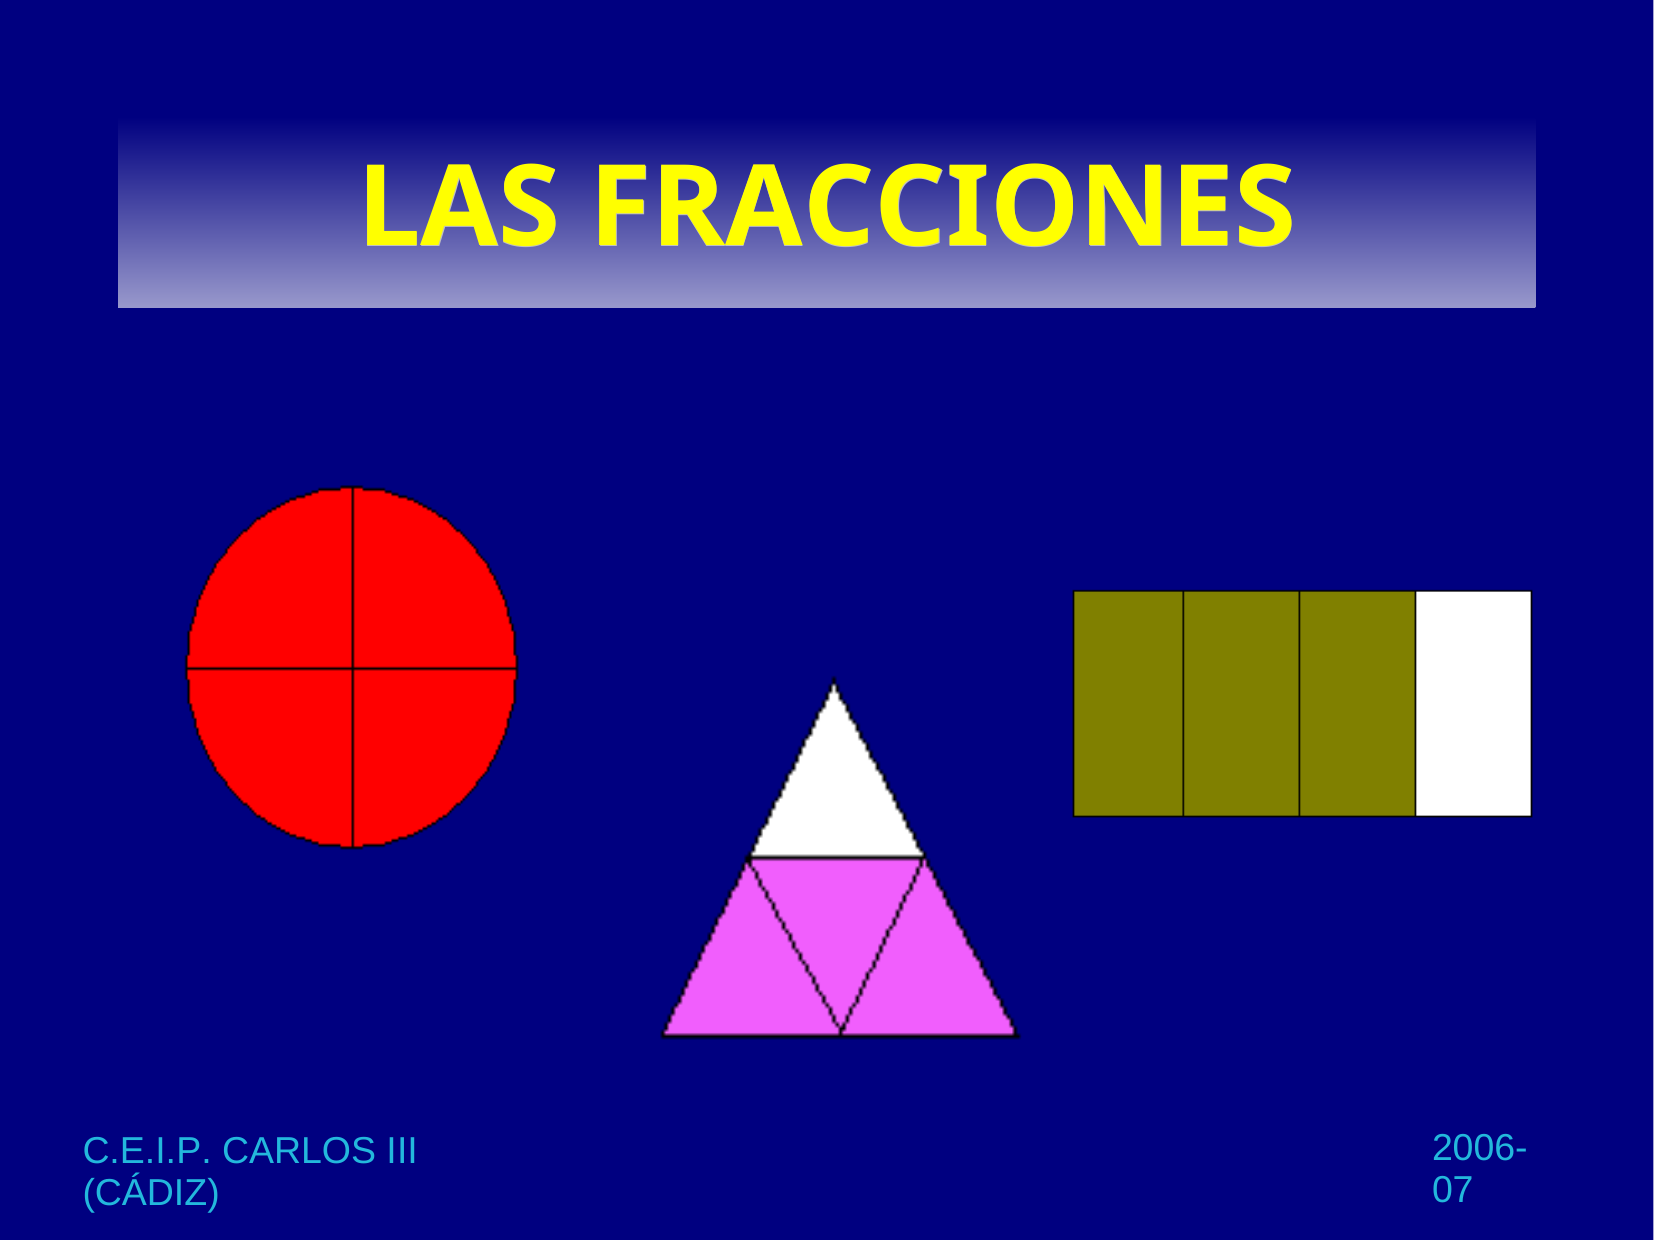

LAS FRACCIONES
2006-07
C.E.I.P. CARLOS III (CÁDIZ)